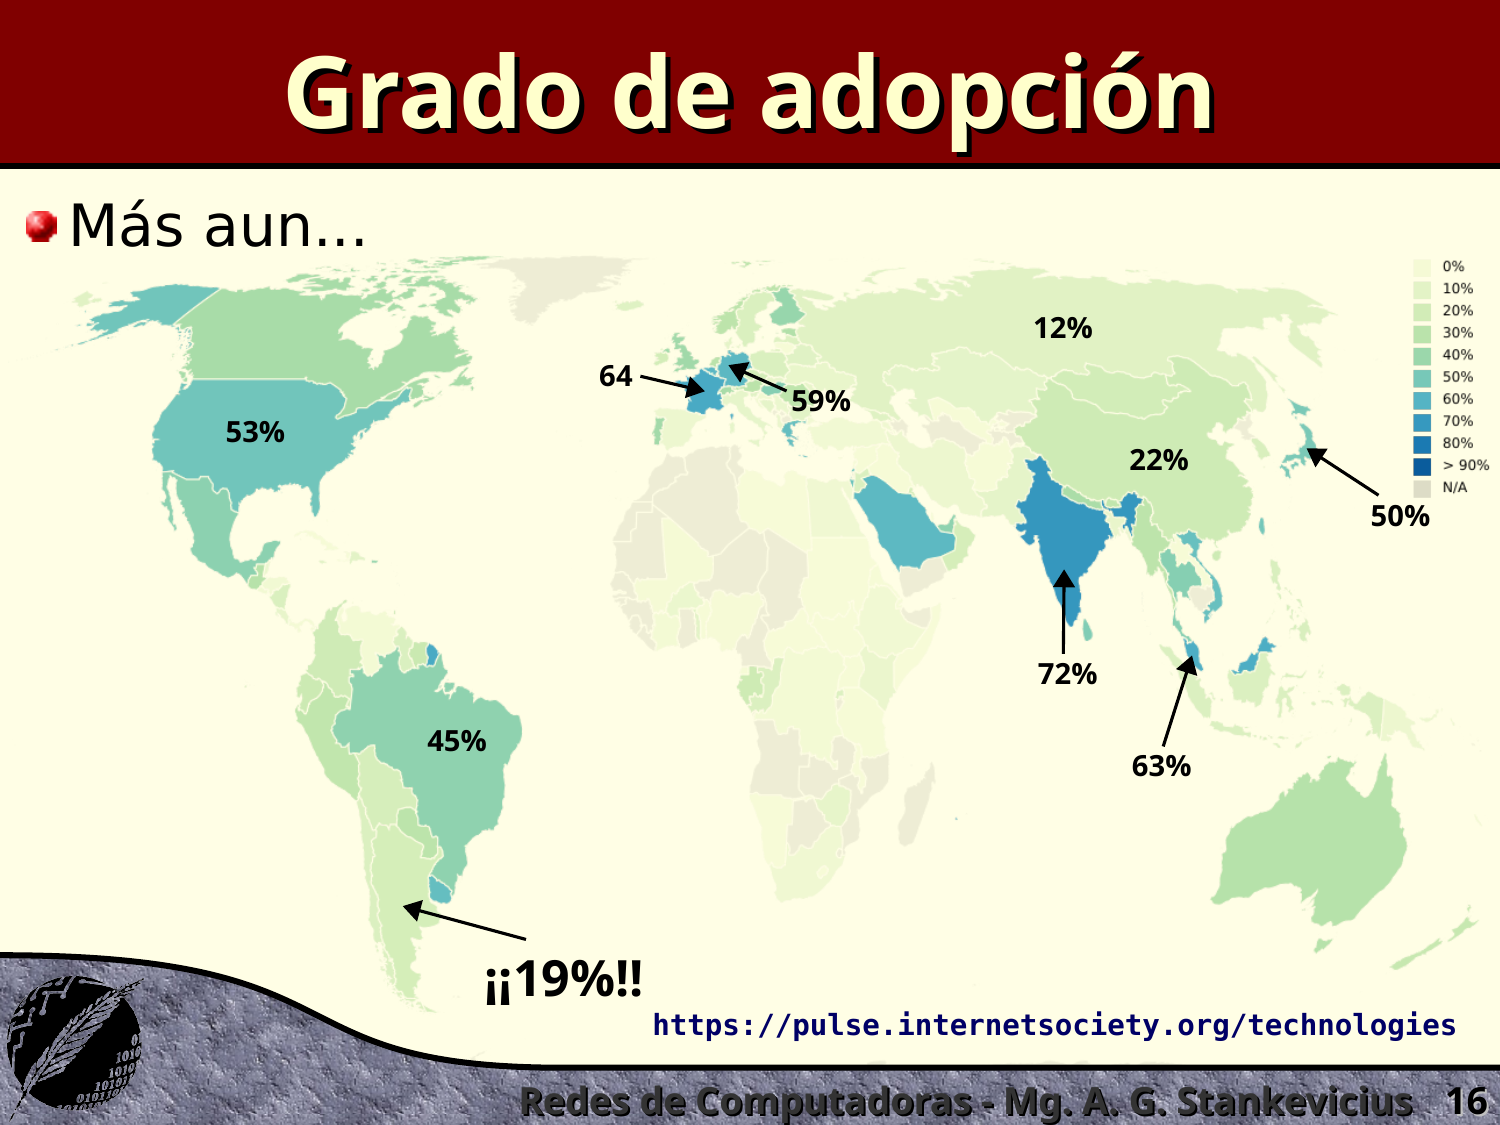

# Grado de adopción
Más aun...
12%
64
59%
53%
22%
50%
72%
63%
45%
¡¡19%!!
https://pulse.internetsociety.org/technologies
16